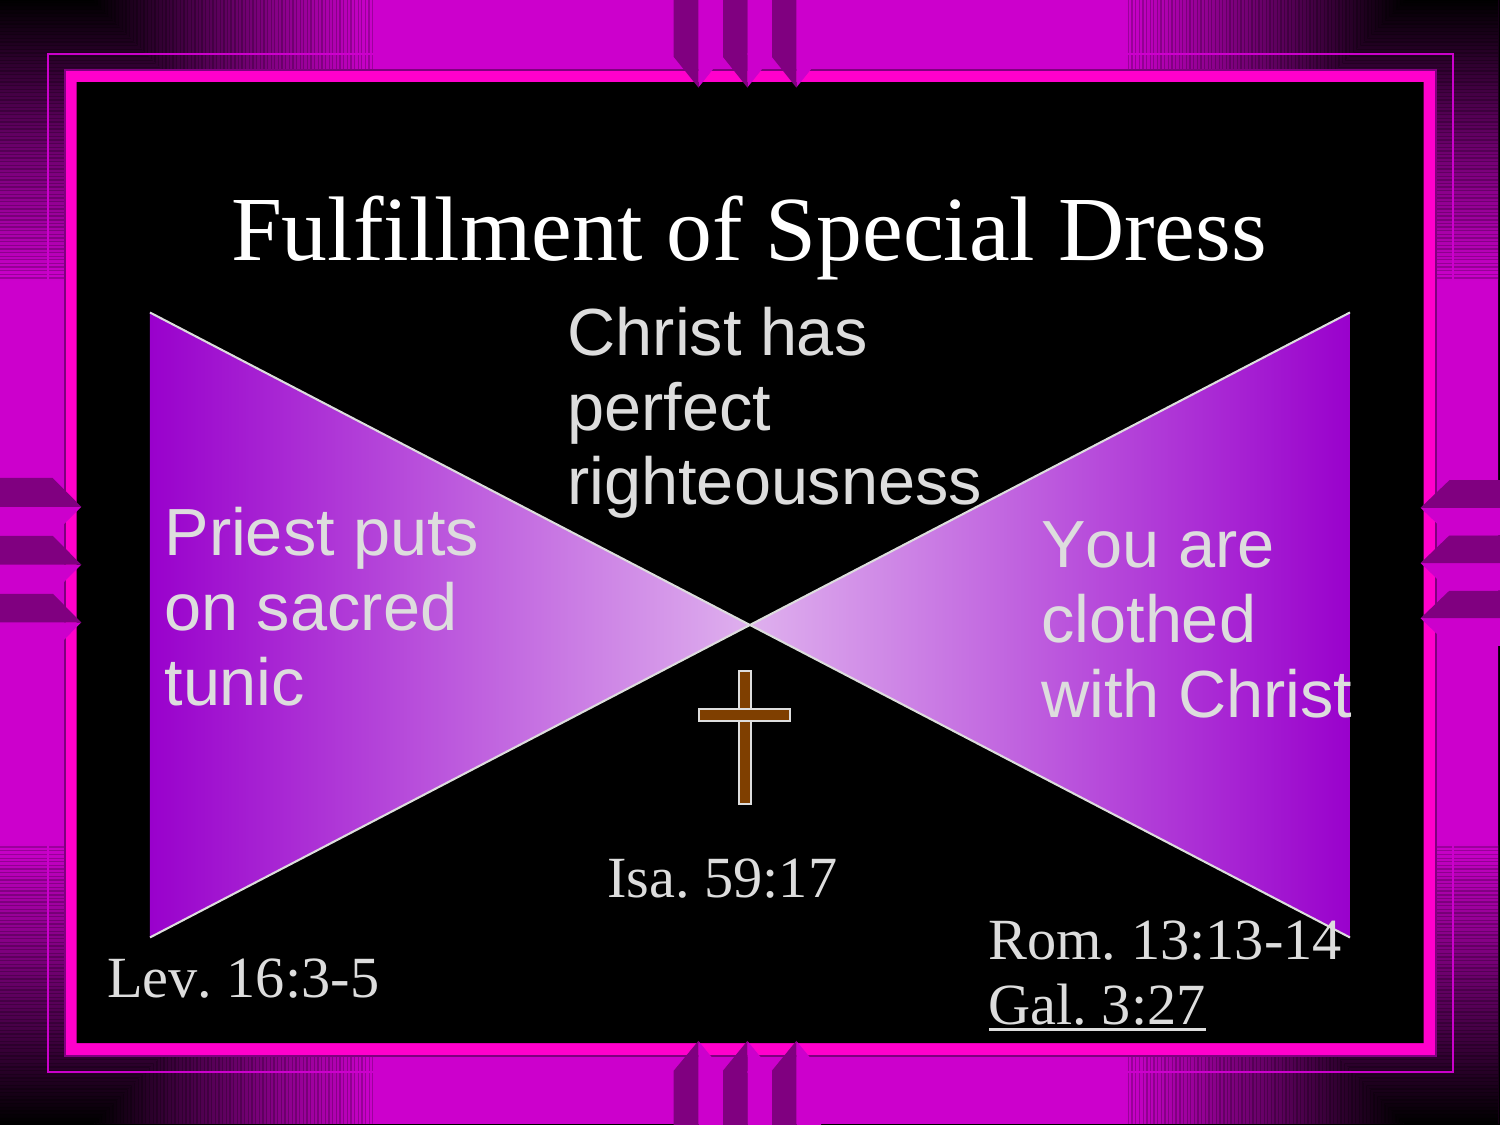

# Fulfillment of Special Dress
Christ has perfect righteousness
Priest puts on sacred tunic
You are clothed with Christ
Isa. 59:17
Rom. 13:13-14 Gal. 3:27
Lev. 16:3-5